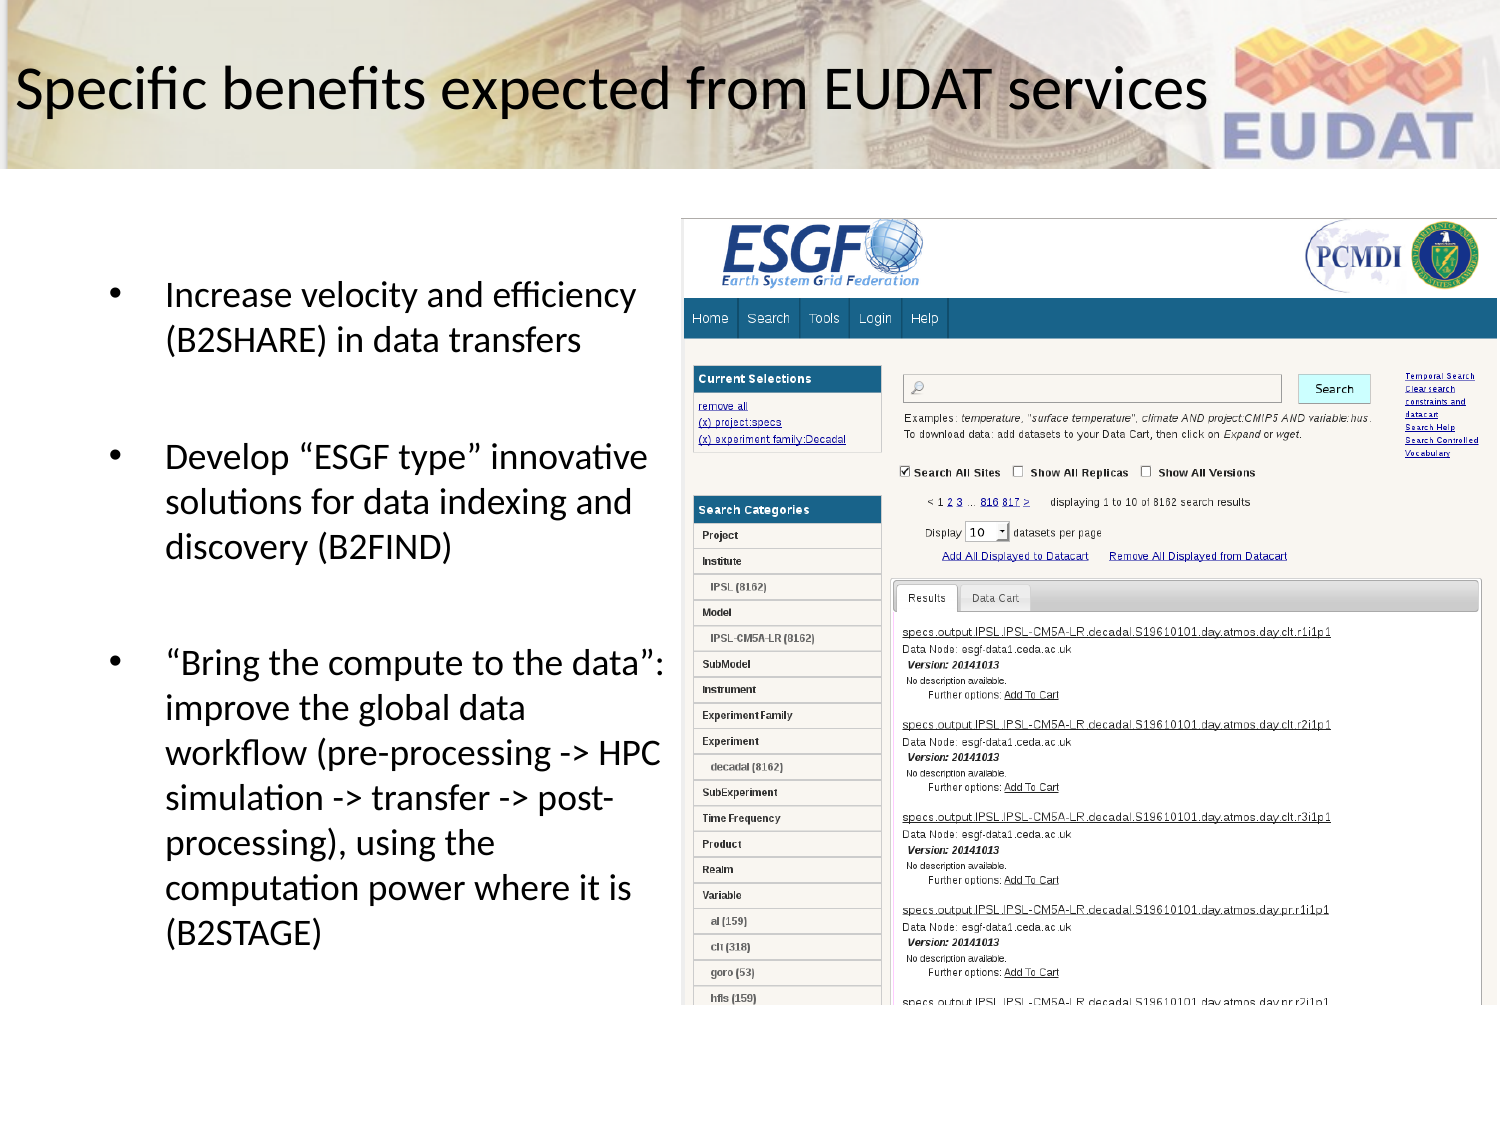

Specific benefits expected from EUDAT services
# Increase velocity and efficiency (B2SHARE) in data transfers
Develop “ESGF type” innovative solutions for data indexing and discovery (B2FIND)
“Bring the compute to the data”: improve the global data workflow (pre-processing -> HPC simulation -> transfer -> post-processing), using the computation power where it is (B2STAGE)